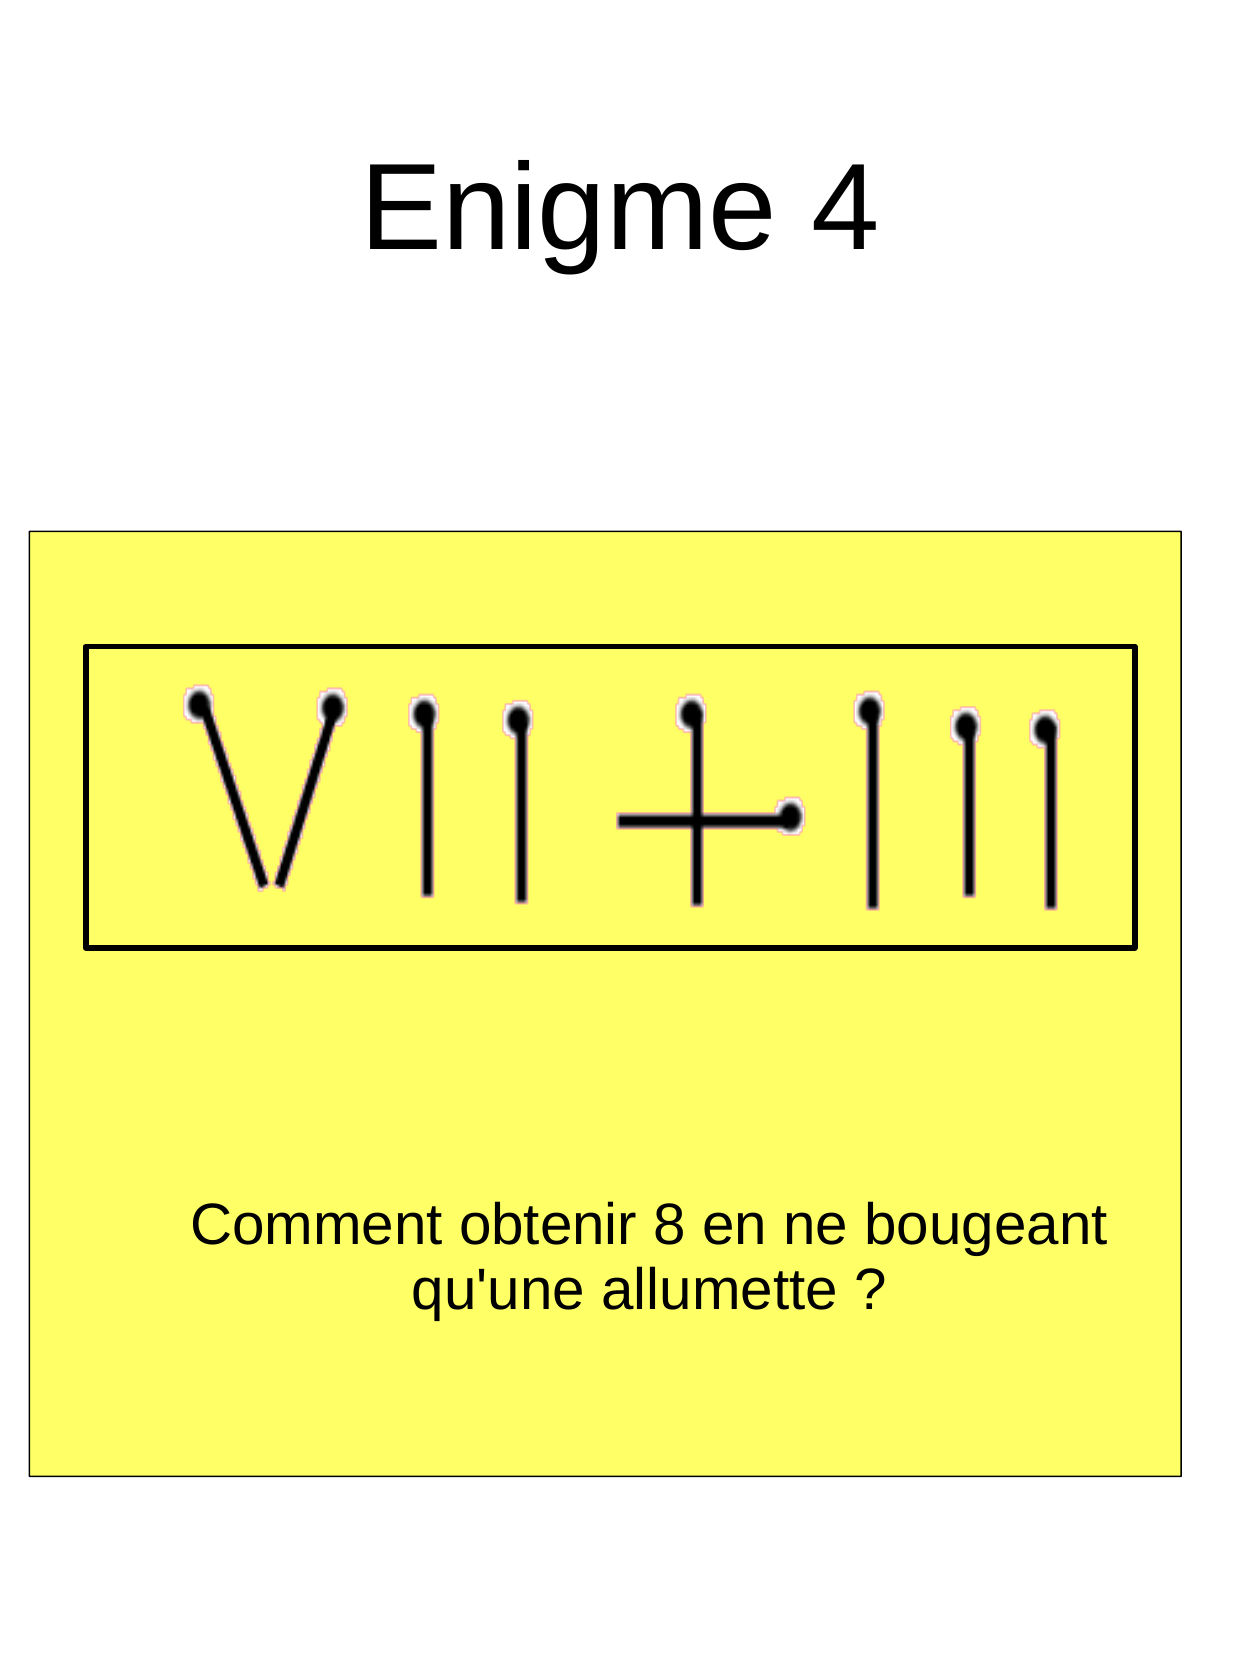

# Enigme 4
Comment obtenir 8 en ne bougeant qu'une allumette ?